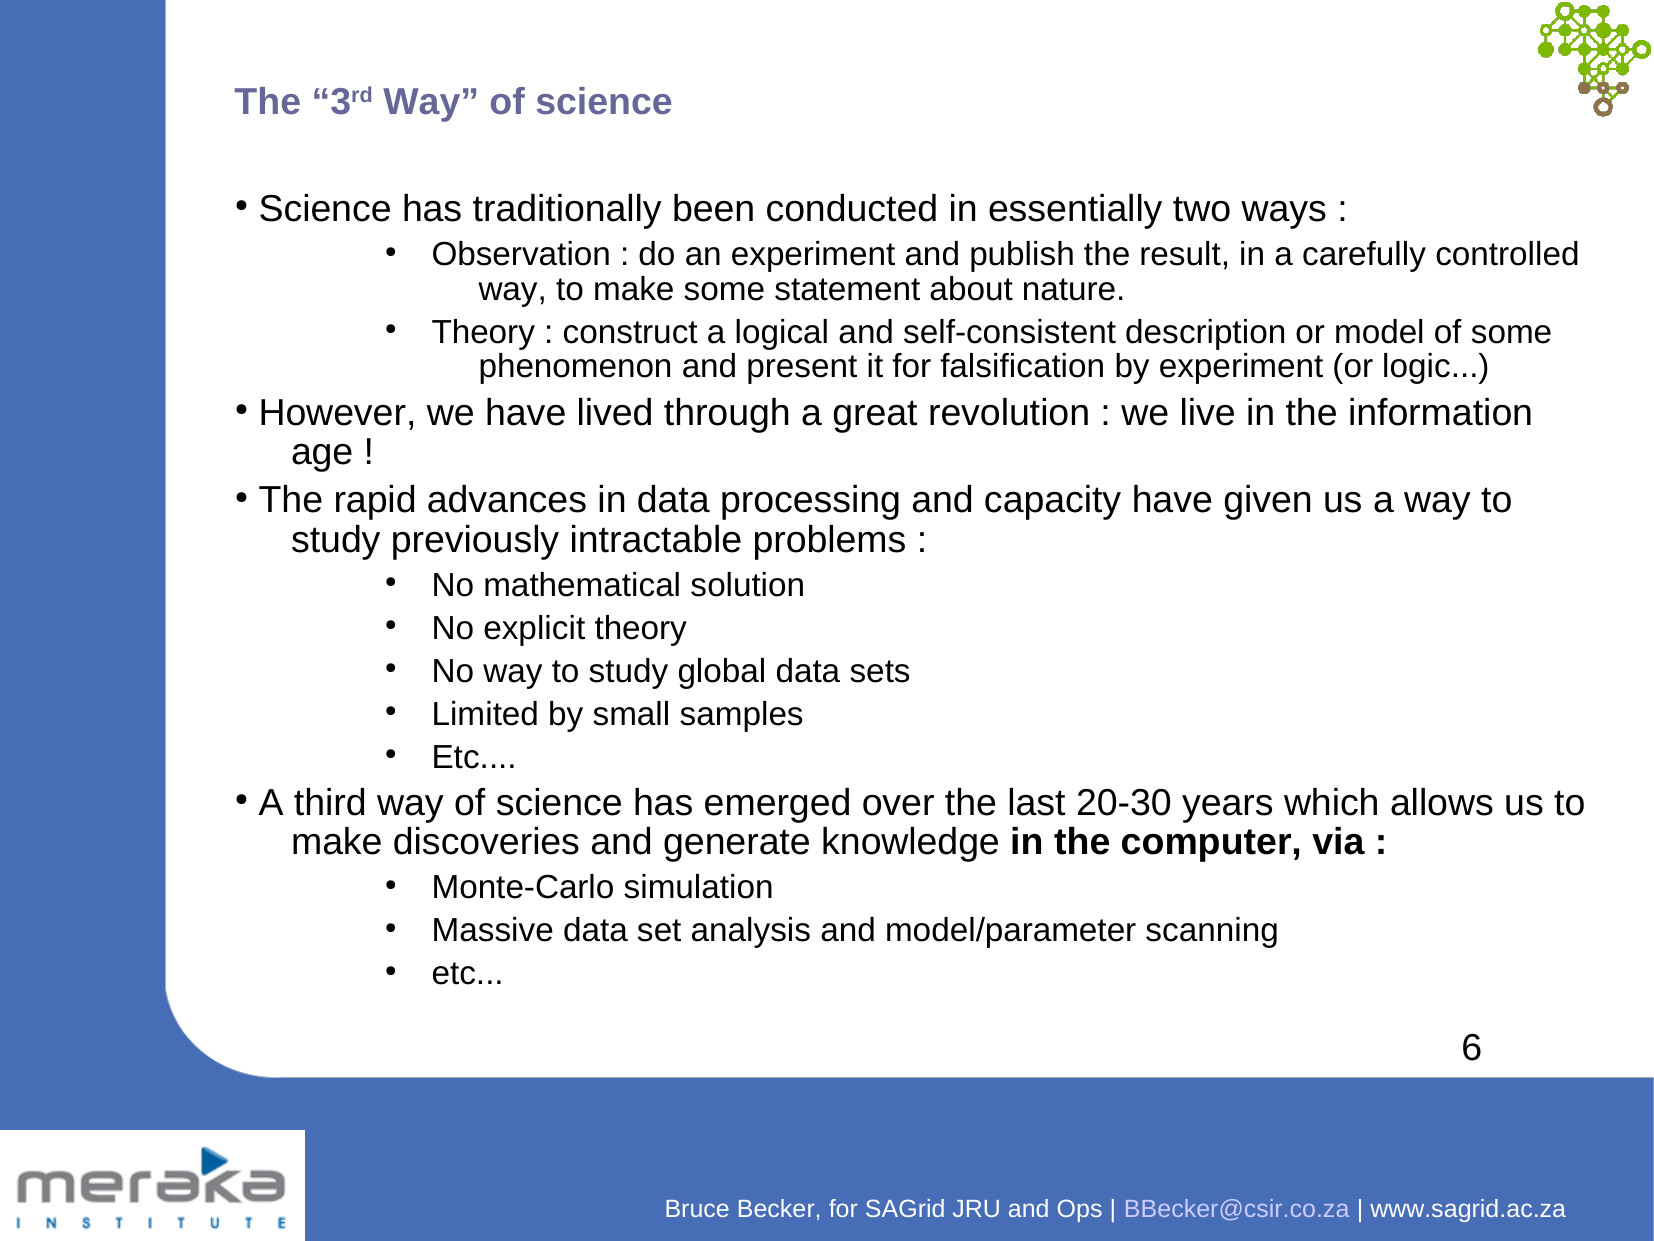

# The “3rd Way” of science
 Science has traditionally been conducted in essentially two ways :
Observation : do an experiment and publish the result, in a carefully controlled way, to make some statement about nature.
Theory : construct a logical and self-consistent description or model of some phenomenon and present it for falsification by experiment (or logic...)
 However, we have lived through a great revolution : we live in the information age !
 The rapid advances in data processing and capacity have given us a way to study previously intractable problems :
No mathematical solution
No explicit theory
No way to study global data sets
Limited by small samples
Etc....
 A third way of science has emerged over the last 20-30 years which allows us to make discoveries and generate knowledge in the computer, via :
Monte-Carlo simulation
Massive data set analysis and model/parameter scanning
etc...
6